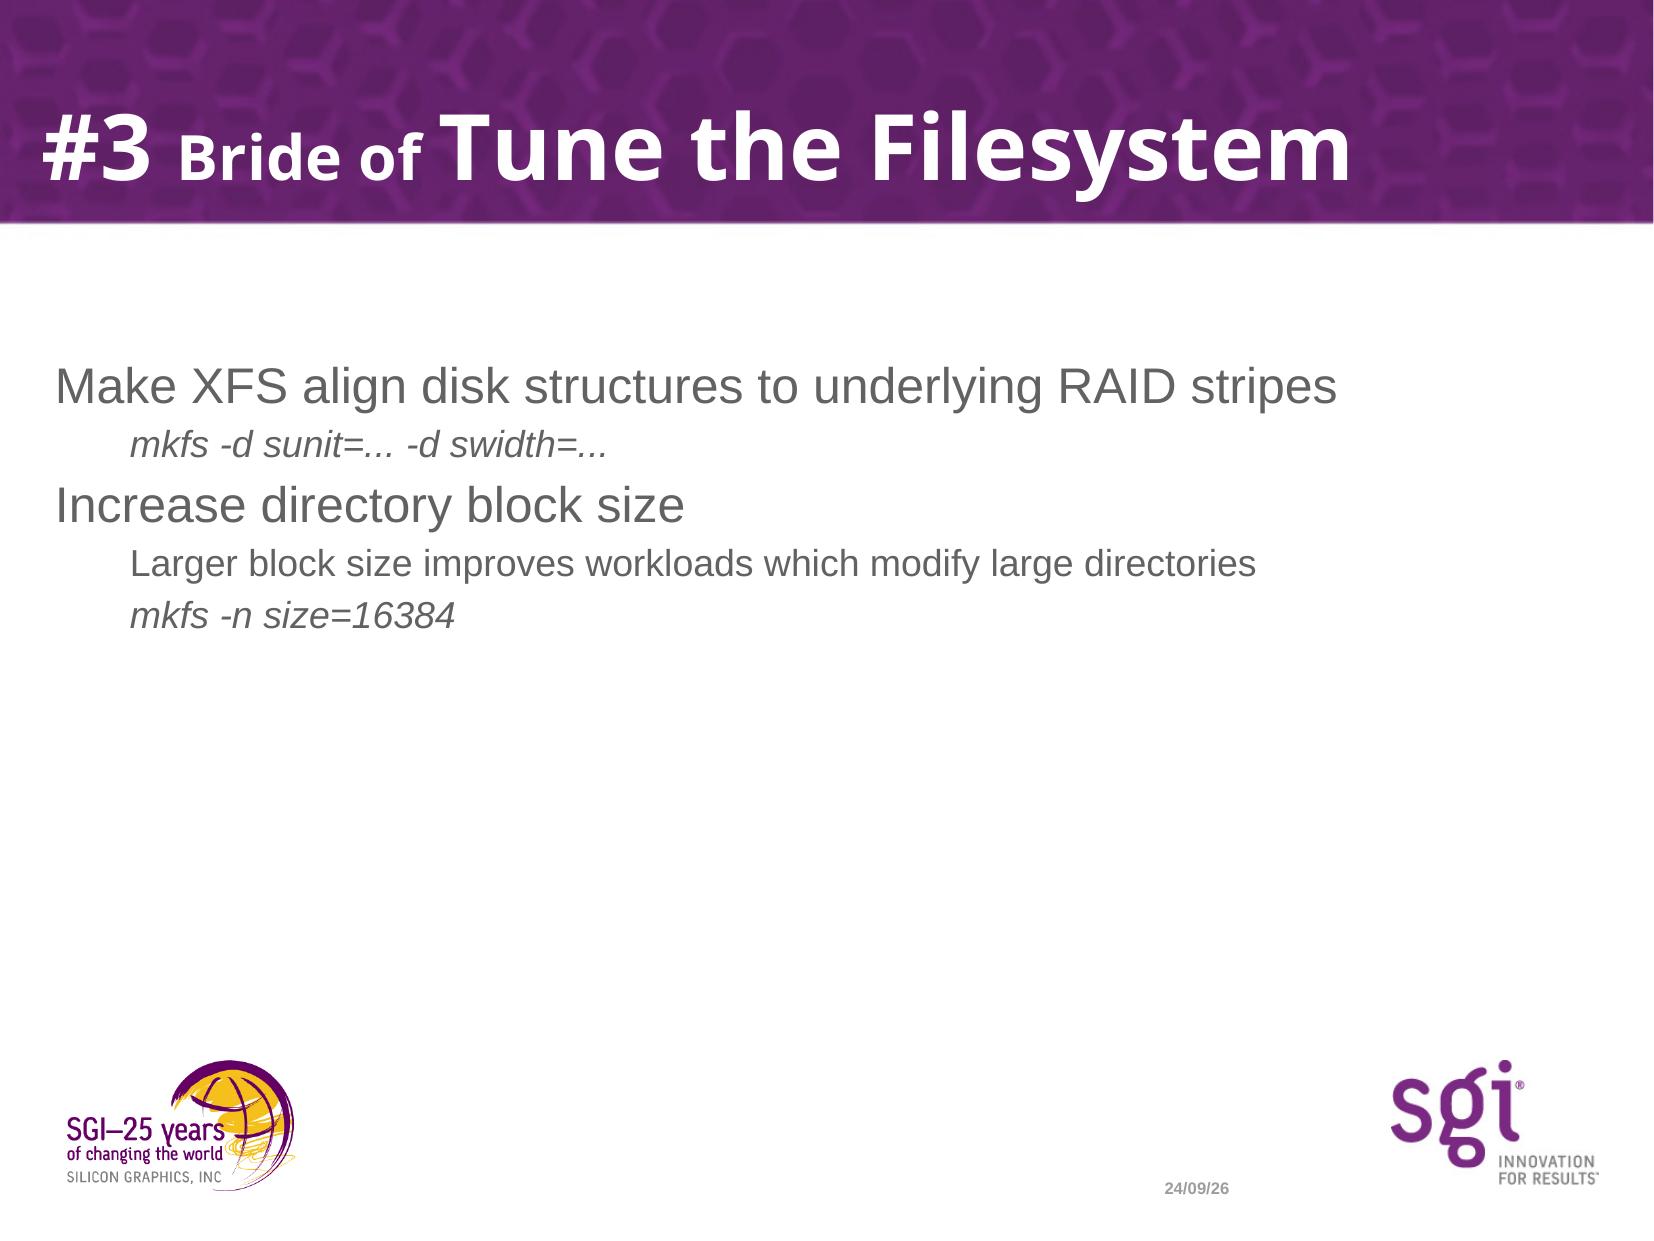

# #3 Bride of Tune the Filesystem
Make XFS align disk structures to underlying RAID stripes
mkfs -d sunit=... -d swidth=...
Increase directory block size
Larger block size improves workloads which modify large directories
mkfs -n size=16384